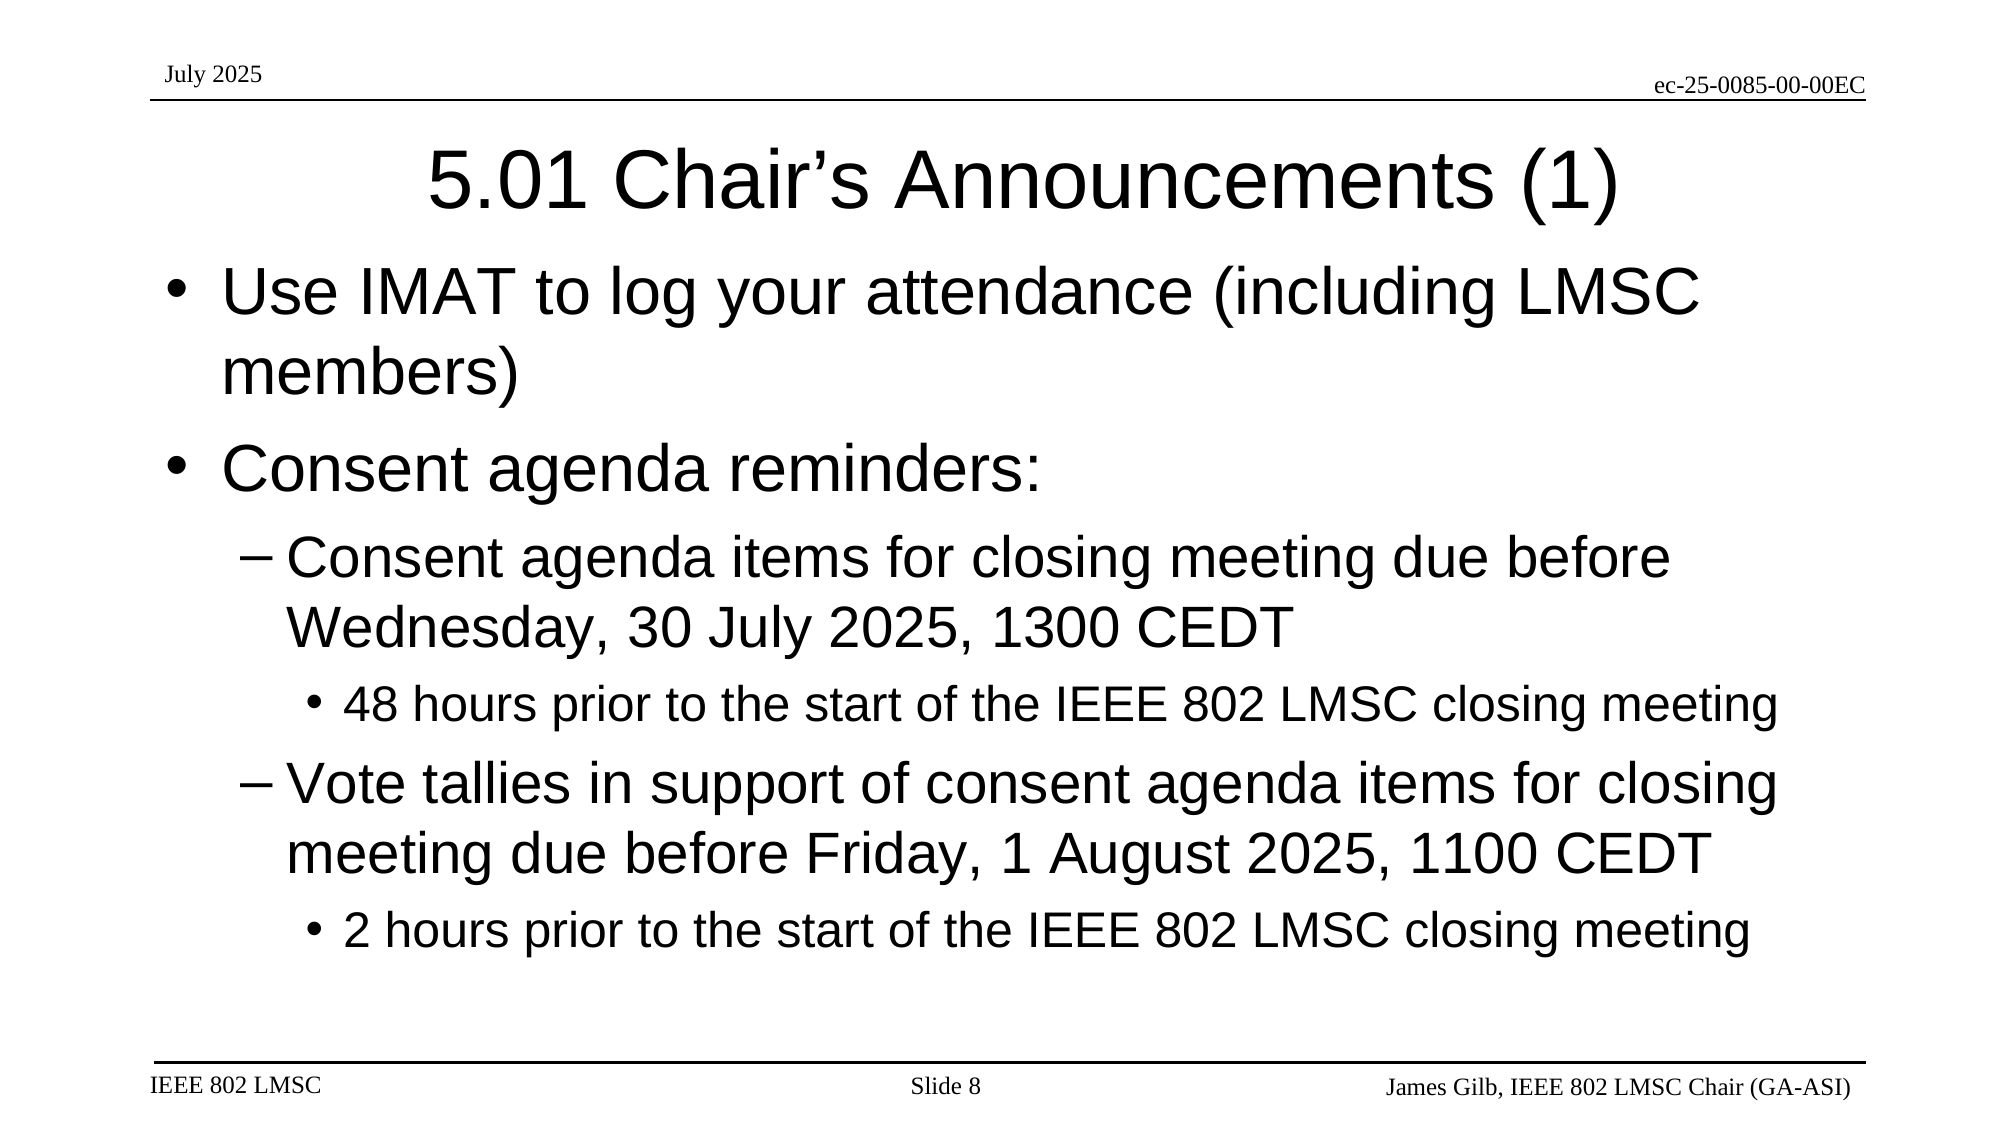

# 5.01 Chair’s Announcements (1)
Use IMAT to log your attendance (including LMSC members)
Consent agenda reminders:
Consent agenda items for closing meeting due before Wednesday, 30 July 2025, 1300 CEDT
48 hours prior to the start of the IEEE 802 LMSC closing meeting
Vote tallies in support of consent agenda items for closing meeting due before Friday, 1 August 2025, 1100 CEDT
2 hours prior to the start of the IEEE 802 LMSC closing meeting
8